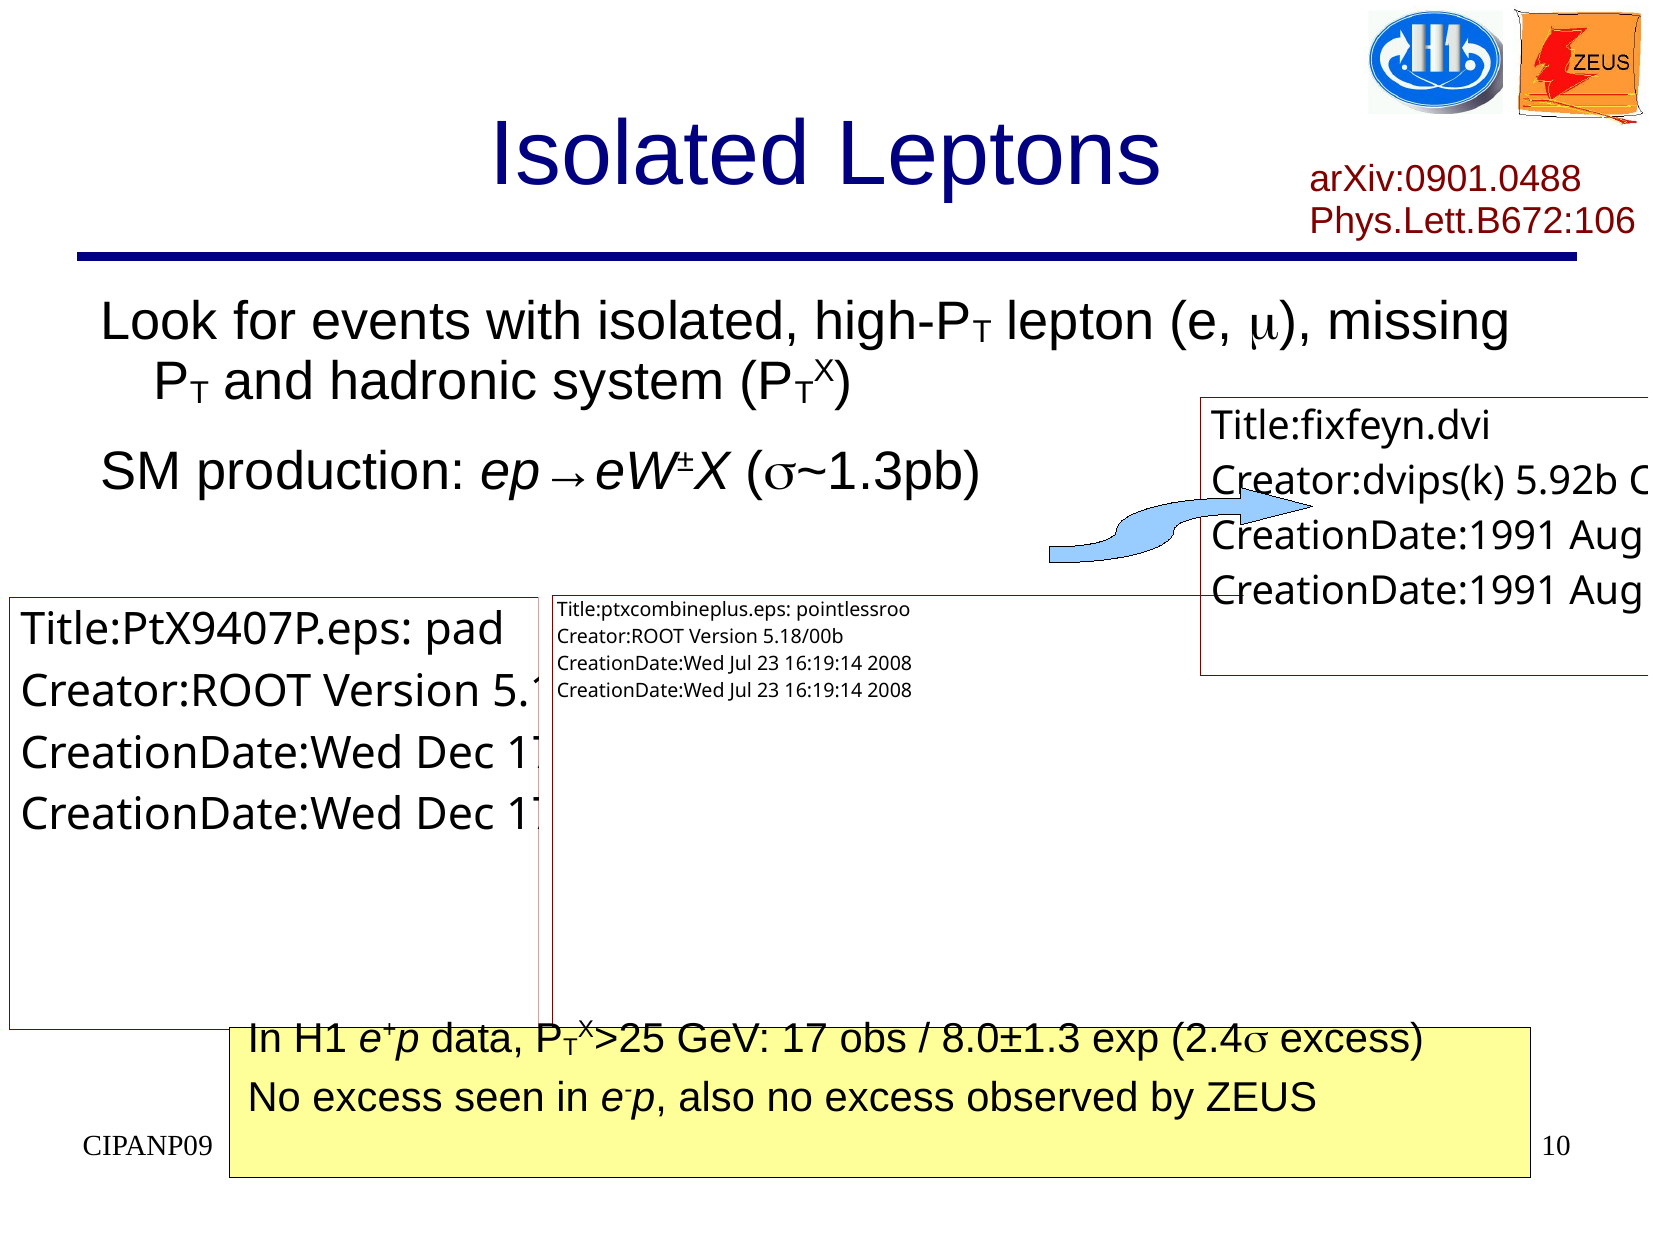

# Isolated Leptons
arXiv:0901.0488
Phys.Lett.B672:106
Look for events with isolated, high-PT lepton (e, m), missing PT and hadronic system (PTX)
SM production: ep→eW±X (s~1.3pb)
In H1 e+p data, PTX>25 GeV: 17 obs / 8.0±1.3 exp (2.4s excess)
No excess seen in e-p, also no excess observed by ZEUS
10